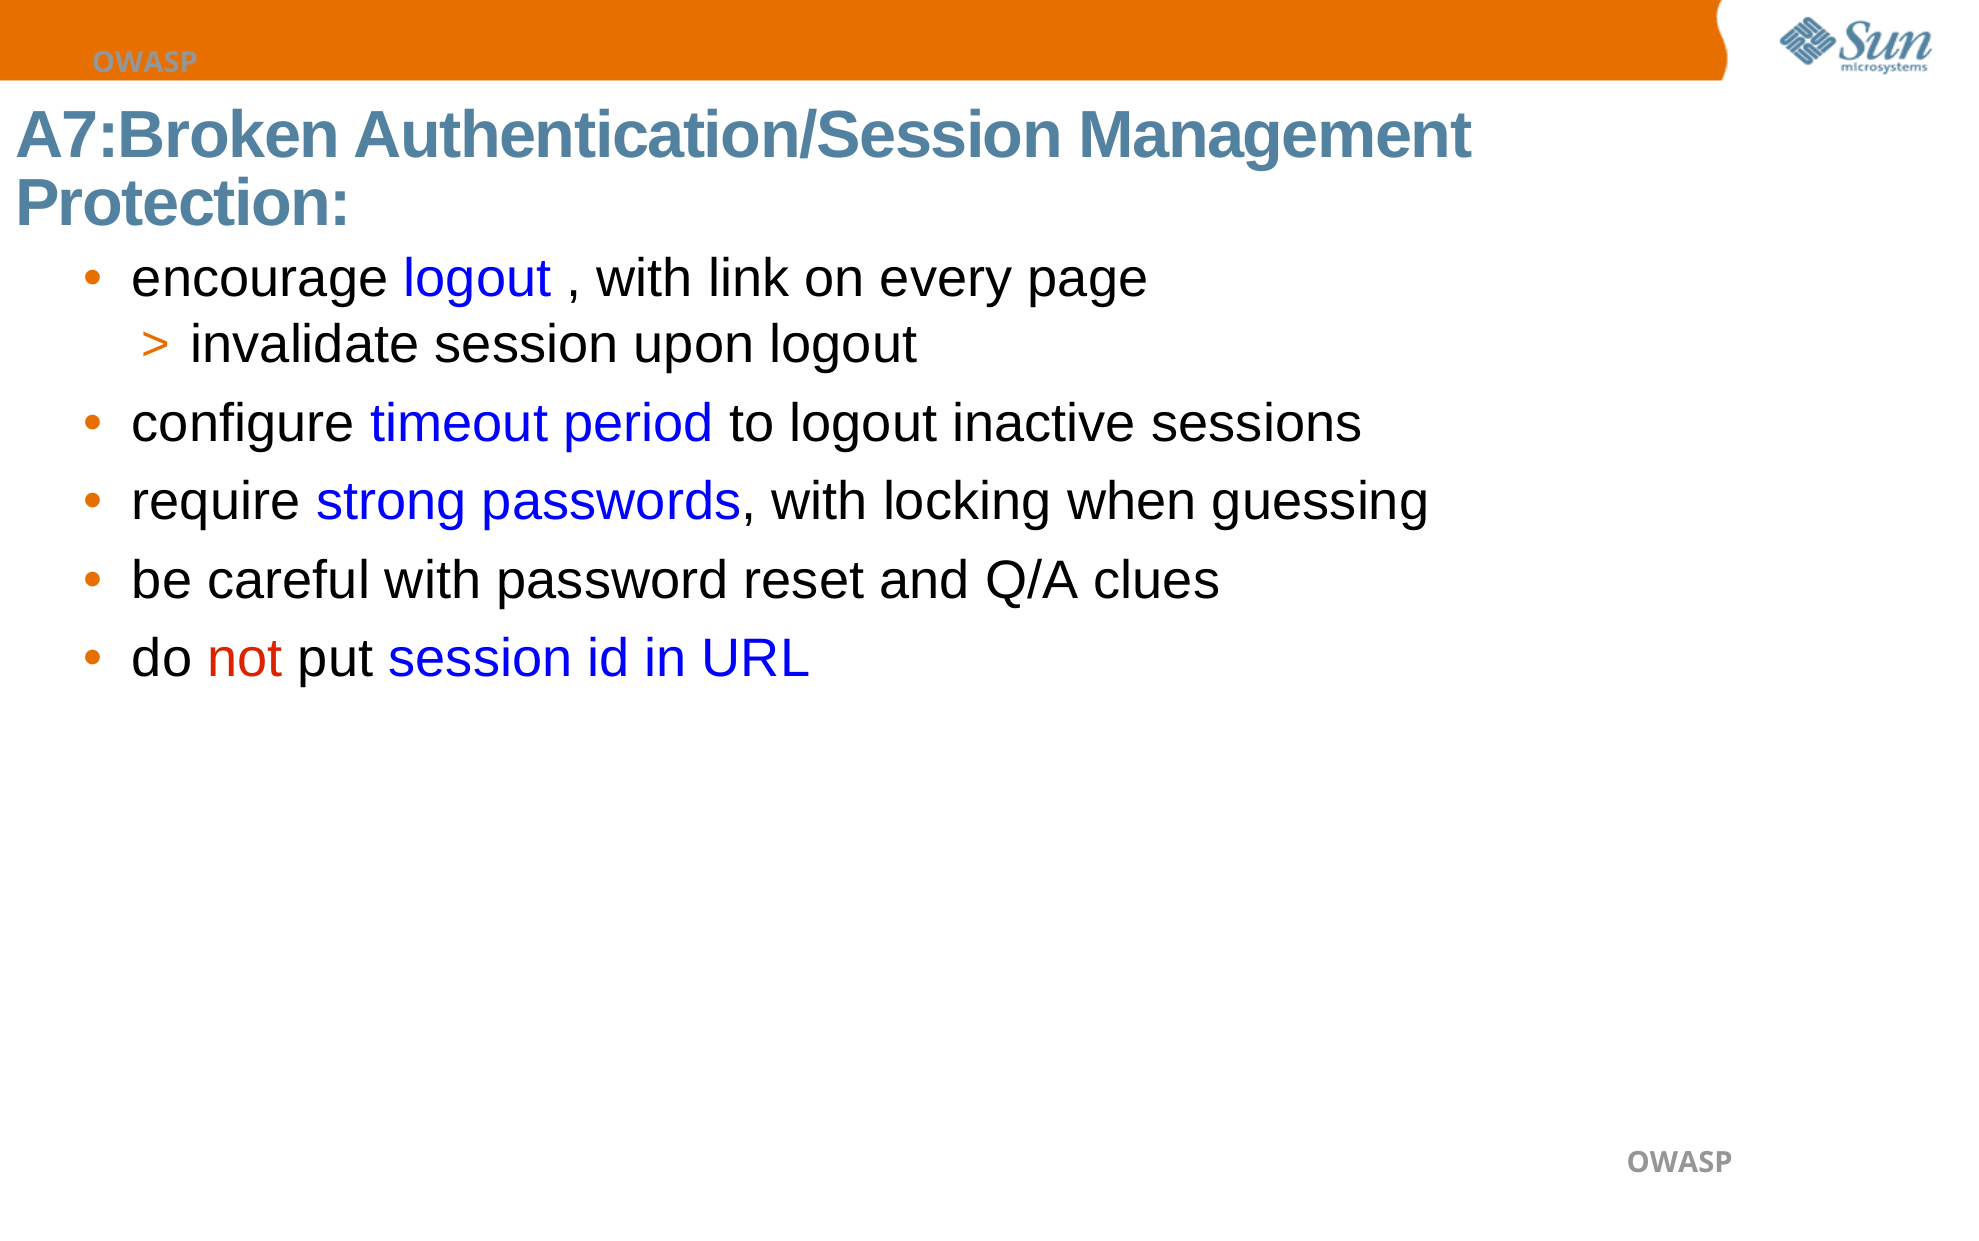

# A7:Broken Authentication/Session Management Protection:
encourage logout , with link on every page
invalidate session upon logout
configure timeout period to logout inactive sessions
require strong passwords, with locking when guessing
be careful with password reset and Q/A clues
do not put session id in URL